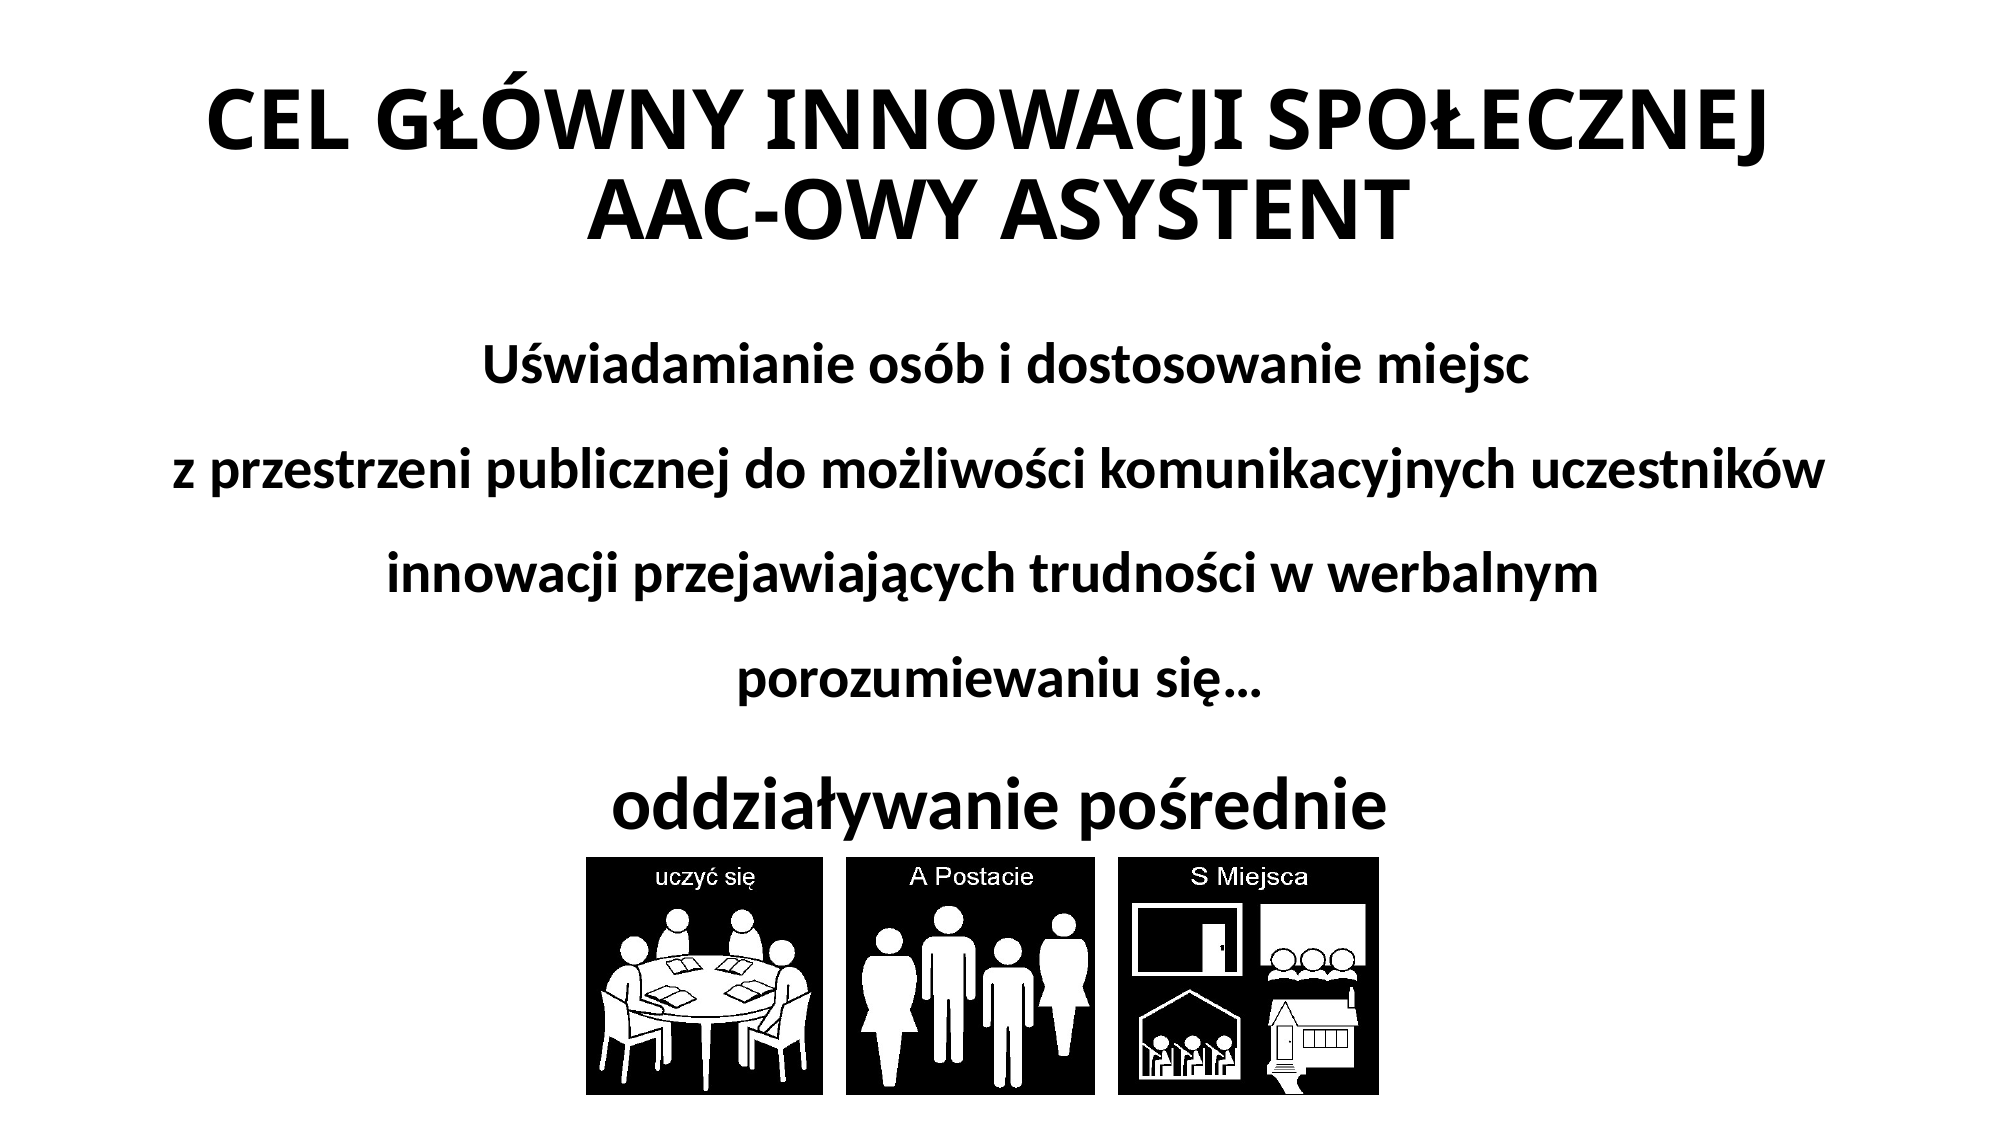

# CEL GŁÓWNY INNOWACJI SPOŁECZNEJ AAC-OWY ASYSTENT
 Uświadamianie osób i dostosowanie miejsc
z przestrzeni publicznej do możliwości komunikacyjnych uczestników innowacji przejawiających trudności w werbalnym
porozumiewaniu się…
oddziaływanie pośrednie